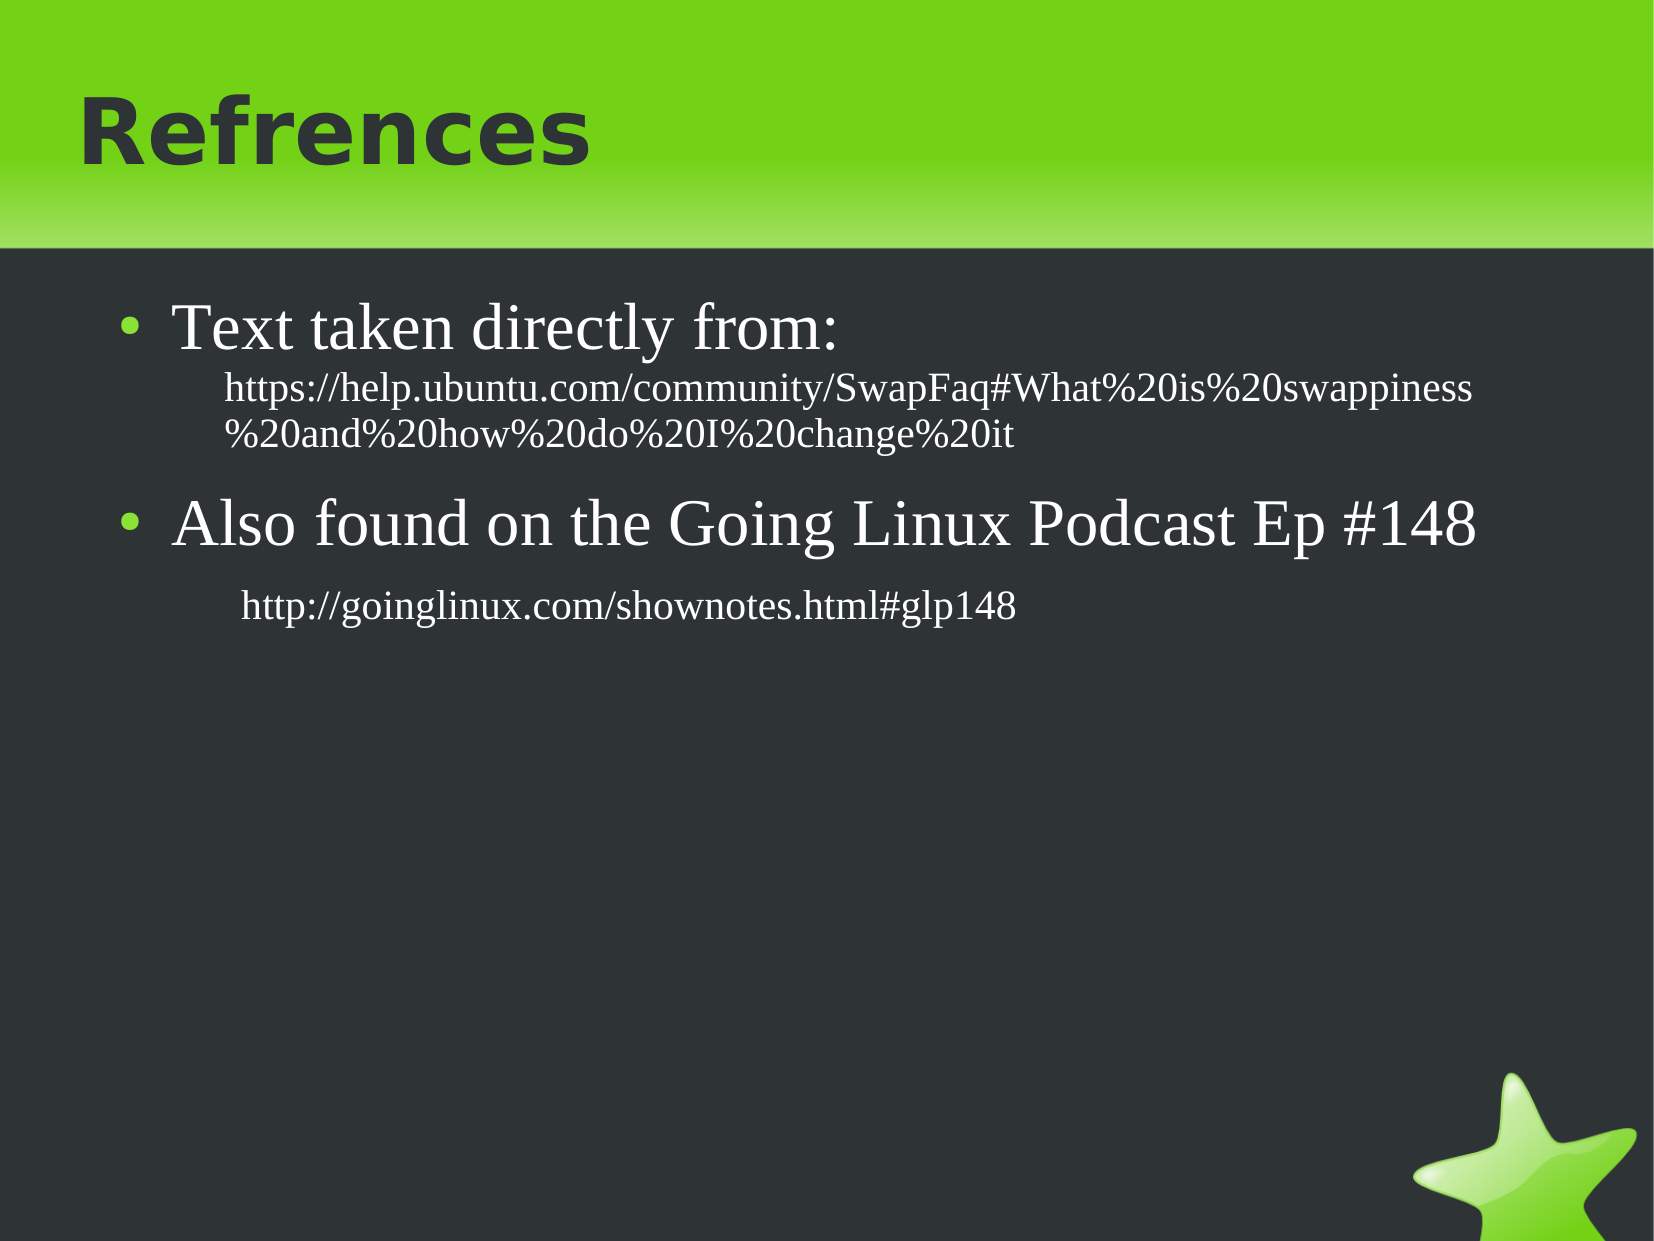

# Refrences
Text taken directly from: https://help.ubuntu.com/community/SwapFaq#What%20is%20swappiness%20and%20how%20do%20I%20change%20it
Also found on the Going Linux Podcast Ep #148 http://goinglinux.com/shownotes.html#glp148